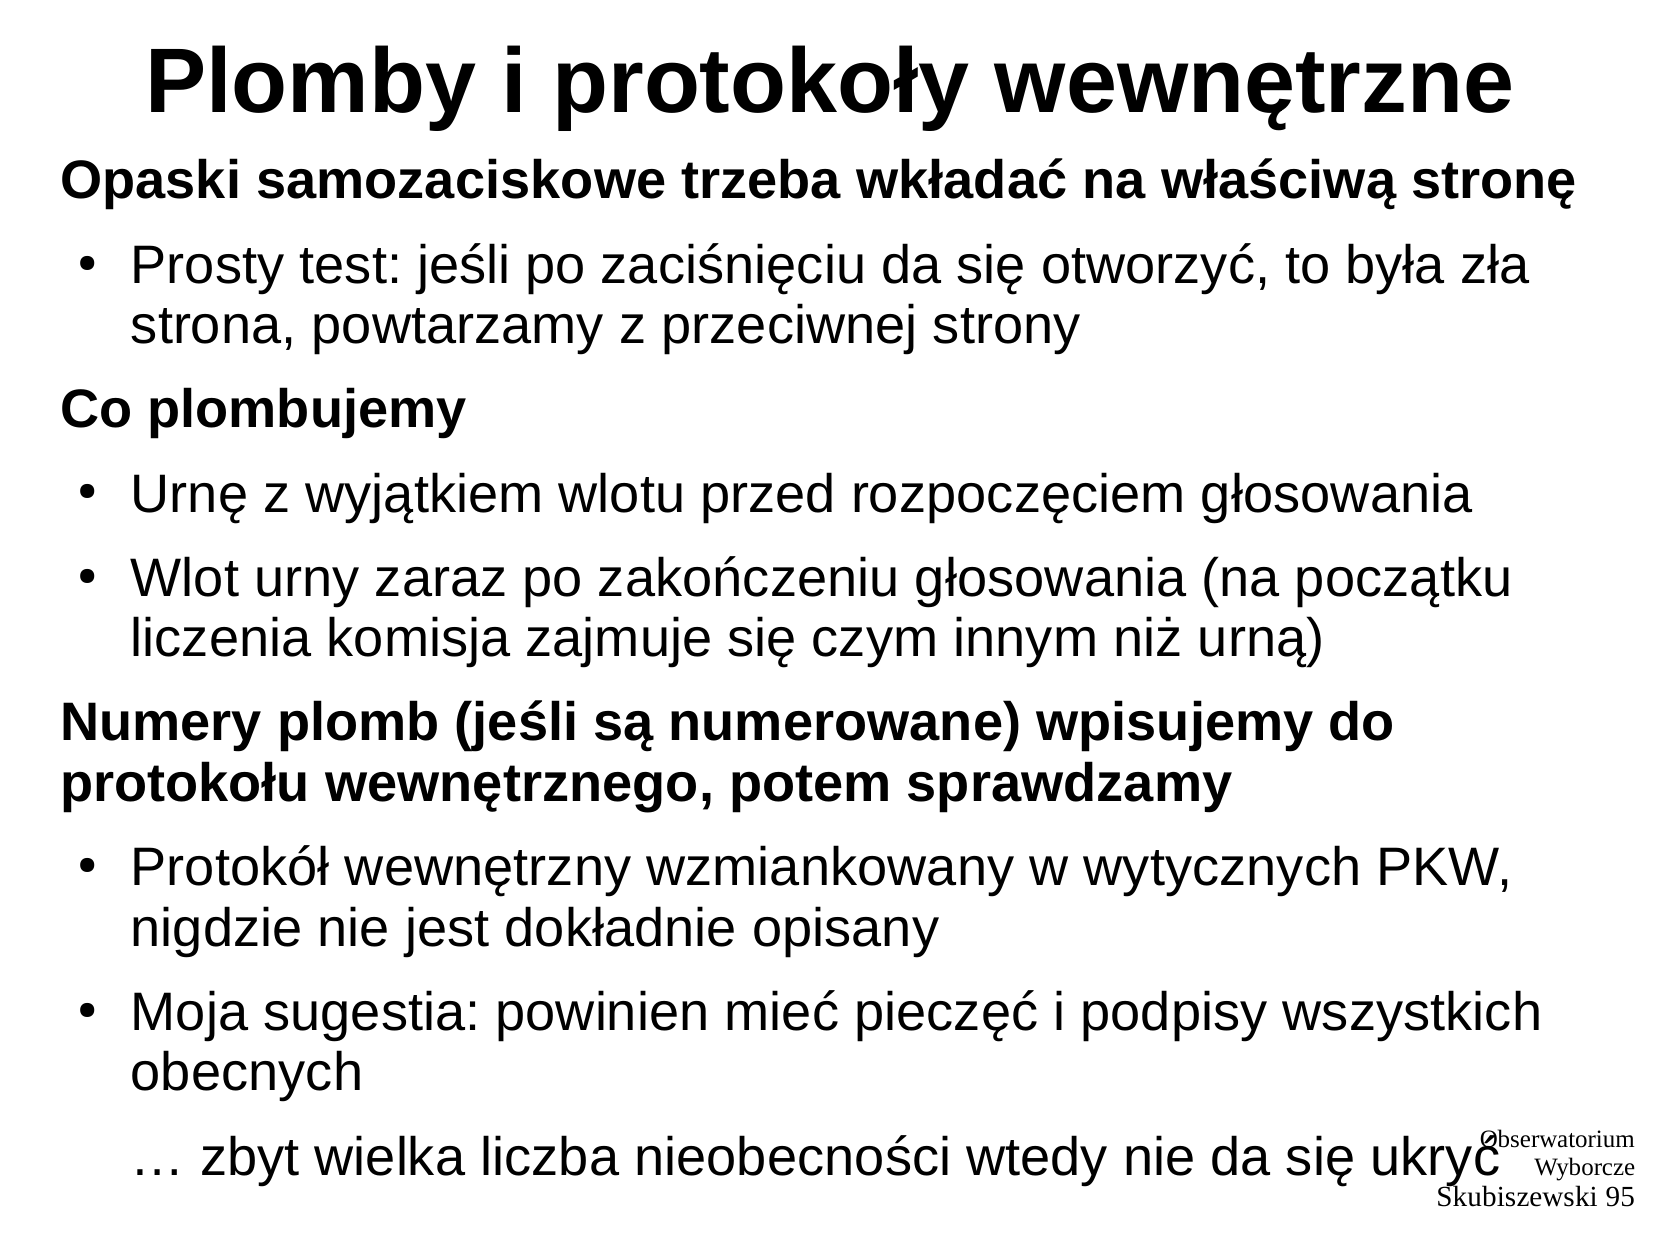

# Plomby i protokoły wewnętrzne
Opaski samozaciskowe trzeba wkładać na właściwą stronę
Prosty test: jeśli po zaciśnięciu da się otworzyć, to była zła strona, powtarzamy z przeciwnej strony
Co plombujemy
Urnę z wyjątkiem wlotu przed rozpoczęciem głosowania
Wlot urny zaraz po zakończeniu głosowania (na początku liczenia komisja zajmuje się czym innym niż urną)
Numery plomb (jeśli są numerowane) wpisujemy do protokołu wewnętrznego, potem sprawdzamy
Protokół wewnętrzny wzmiankowany w wytycznych PKW, nigdzie nie jest dokładnie opisany
Moja sugestia: powinien mieć pieczęć i podpisy wszystkich obecnych
… zbyt wielka liczba nieobecności wtedy nie da się ukryć
95